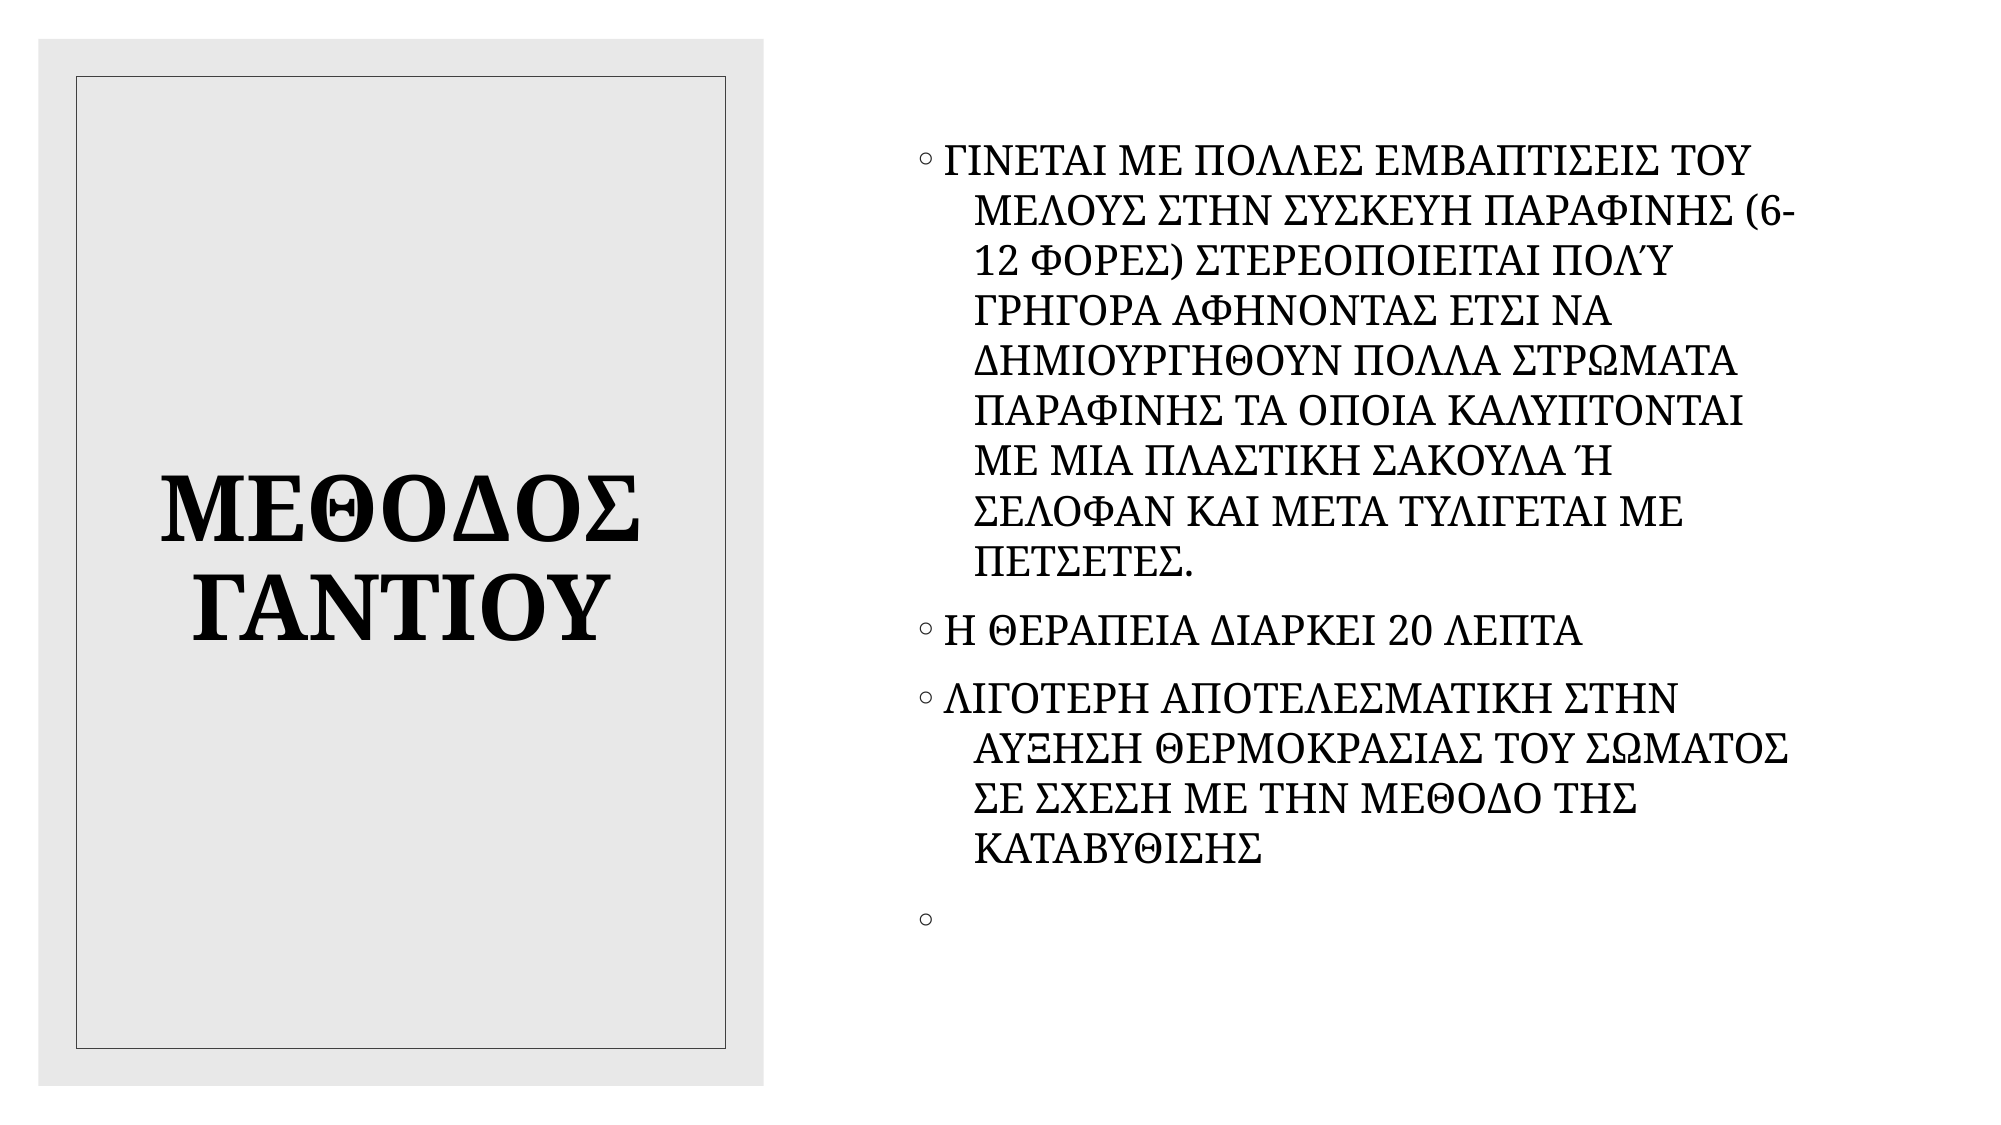

ΓΙΝΕΤΑΙ ΜΕ ΠΟΛΛΕΣ ΕΜΒΑΠΤΙΣΕΙΣ ΤΟΥ ΜΕΛΟΥΣ ΣΤΗΝ ΣΥΣΚΕΥΗ ΠΑΡΑΦΙΝΗΣ (6-12 ΦΟΡΕΣ) ΣΤΕΡΕΟΠΟΙΕΙΤΑΙ ΠΟΛΎ ΓΡΗΓΟΡΑ ΑΦΗΝΟΝΤΑΣ ΕΤΣΙ ΝΑ ΔΗΜΙΟΥΡΓΗΘΟΥΝ ΠΟΛΛΑ ΣΤΡΩΜΑΤΑ ΠΑΡΑΦΙΝΗΣ ΤΑ ΟΠΟΙΑ ΚΑΛΥΠΤΟΝΤΑΙ ΜΕ ΜΙΑ ΠΛΑΣΤΙΚΗ ΣΑΚΟΥΛΑ Ή ΣΕΛΟΦΑΝ ΚΑΙ ΜΕΤΑ ΤΥΛΙΓΕΤΑΙ ΜΕ ΠΕΤΣΕΤΕΣ.
Η ΘΕΡΑΠΕΙΑ ΔΙΑΡΚΕΙ 20 ΛΕΠΤΑ
ΛΙΓΟΤΕΡΗ ΑΠΟΤΕΛΕΣΜΑΤΙΚΗ ΣΤΗΝ ΑΥΞΗΣΗ ΘΕΡΜΟΚΡΑΣΙΑΣ ΤΟΥ ΣΩΜΑΤΟΣ ΣΕ ΣΧΕΣΗ ΜΕ ΤΗΝ ΜΕΘΟΔΟ ΤΗΣ ΚΑΤΑΒΥΘΙΣΗΣ
# ΜΕΘΟΔΟΣ ΓΑΝΤΙΟΥ